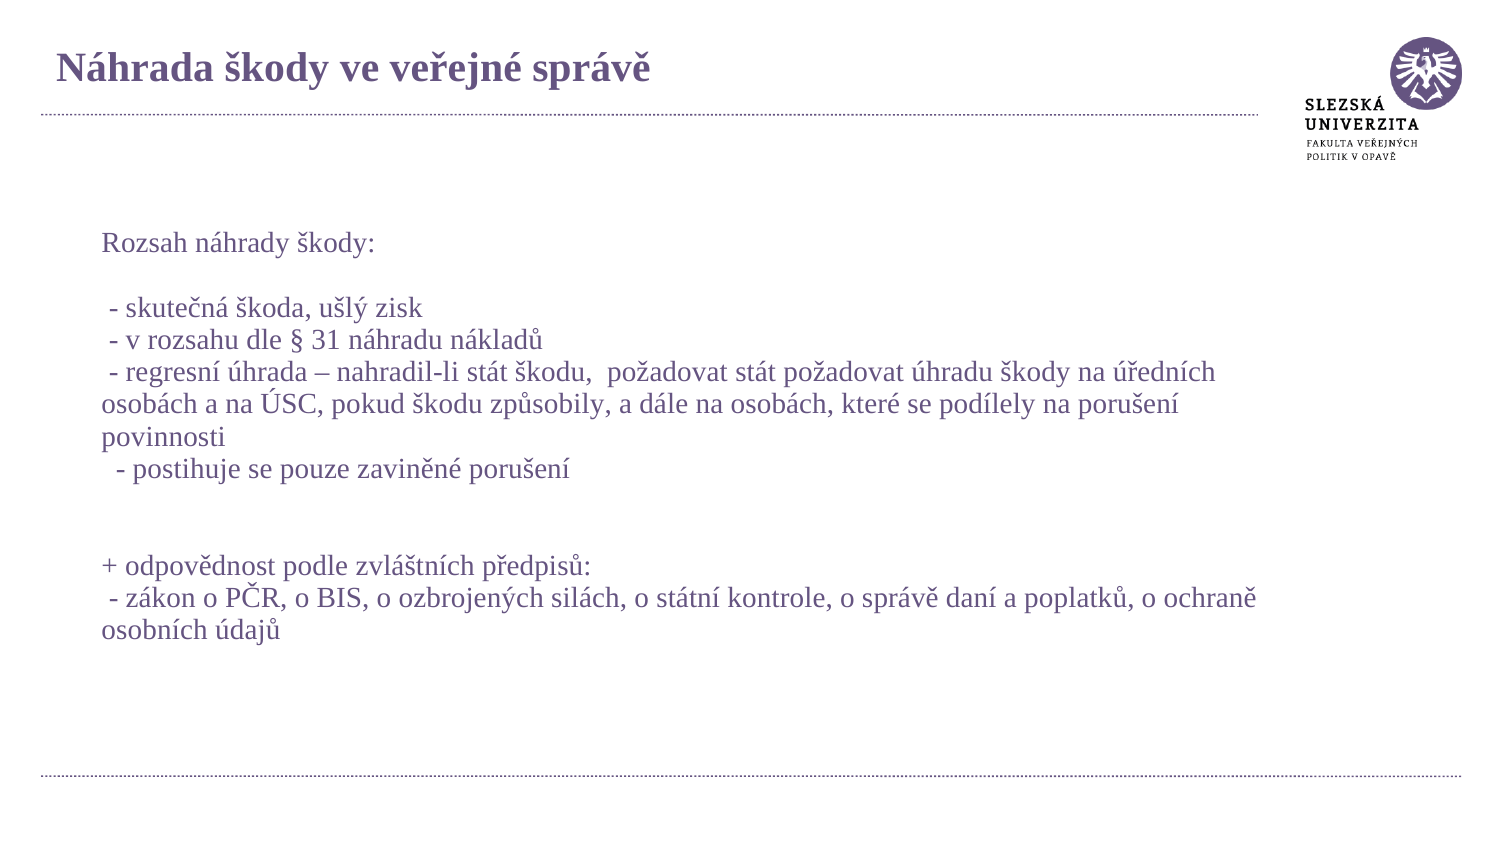

# Náhrada škody ve veřejné správě
Rozsah náhrady škody:
 - skutečná škoda, ušlý zisk
 - v rozsahu dle § 31 náhradu nákladů
 - regresní úhrada – nahradil-li stát škodu, požadovat stát požadovat úhradu škody na úředních osobách a na ÚSC, pokud škodu způsobily, a dále na osobách, které se podílely na porušení povinnosti
 - postihuje se pouze zaviněné porušení
+ odpovědnost podle zvláštních předpisů:
 - zákon o PČR, o BIS, o ozbrojených silách, o státní kontrole, o správě daní a poplatků, o ochraně osobních údajů